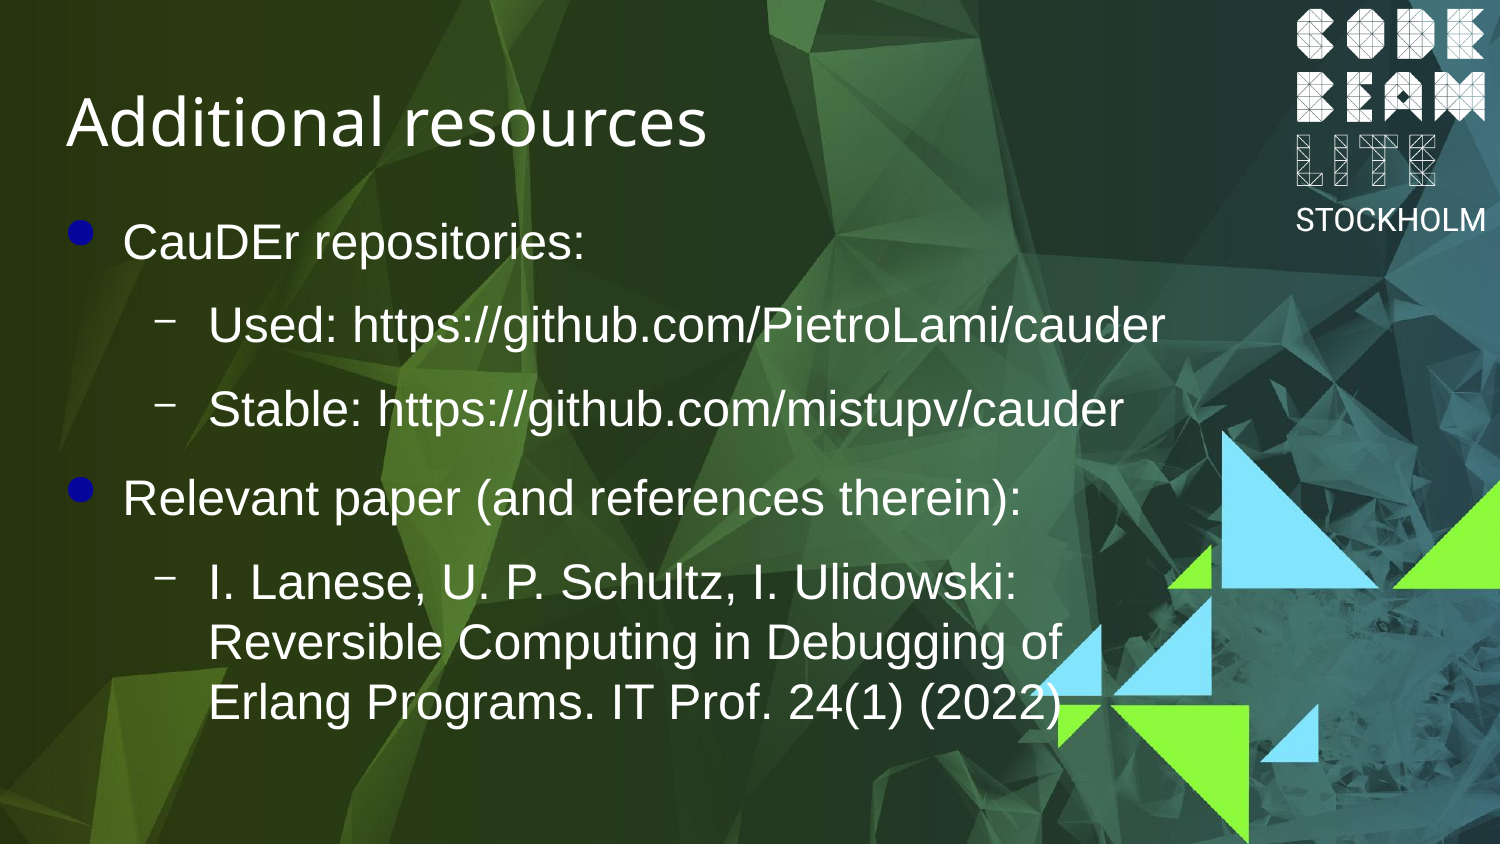

# Additional resources
CauDEr repositories:
Used: https://github.com/PietroLami/cauder
Stable: https://github.com/mistupv/cauder
Relevant paper (and references therein):
I. Lanese, U. P. Schultz, I. Ulidowski: Reversible Computing in Debugging of Erlang Programs. IT Prof. 24(1) (2022)